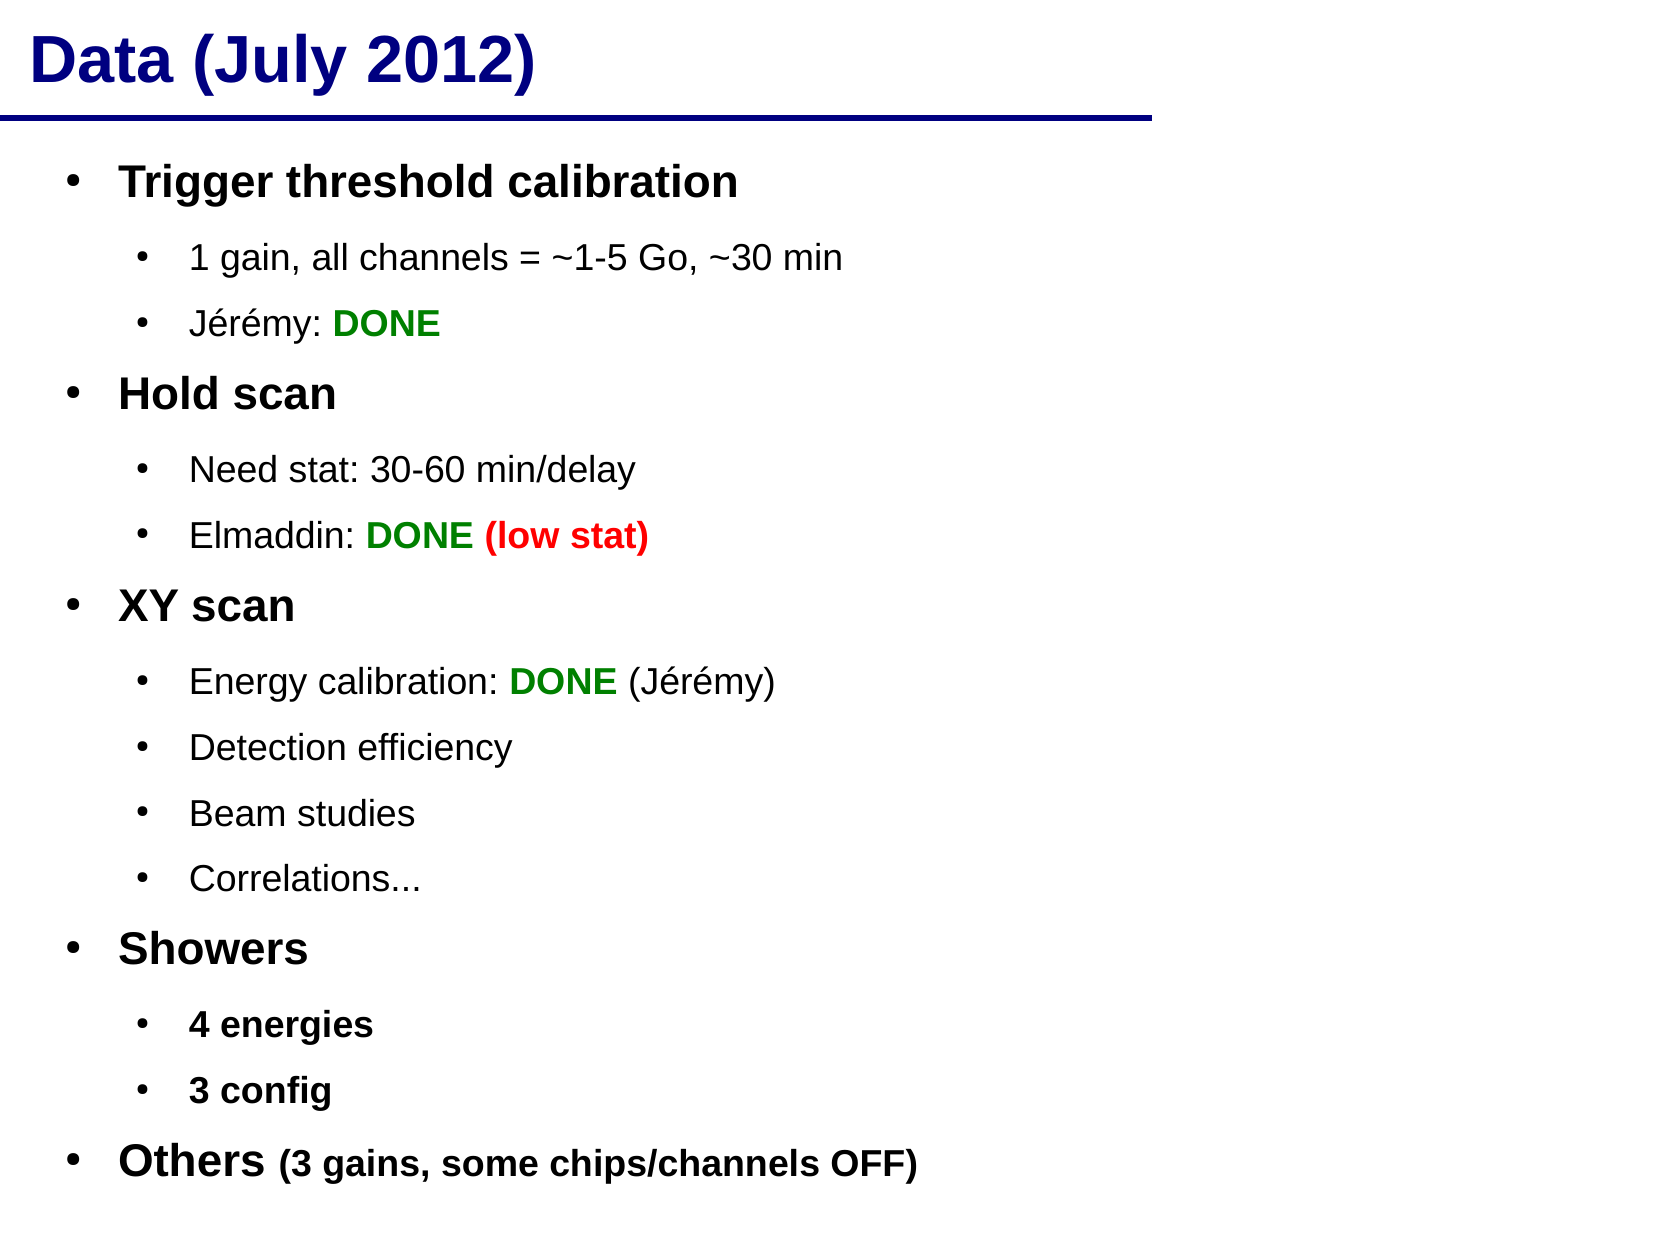

# Data (July 2012)
Trigger threshold calibration
1 gain, all channels = ~1-5 Go, ~30 min
Jérémy: DONE
Hold scan
Need stat: 30-60 min/delay
Elmaddin: DONE (low stat)
XY scan
Energy calibration: DONE (Jérémy)
Detection efficiency
Beam studies
Correlations...
Showers
4 energies
3 config
Others (3 gains, some chips/channels OFF)